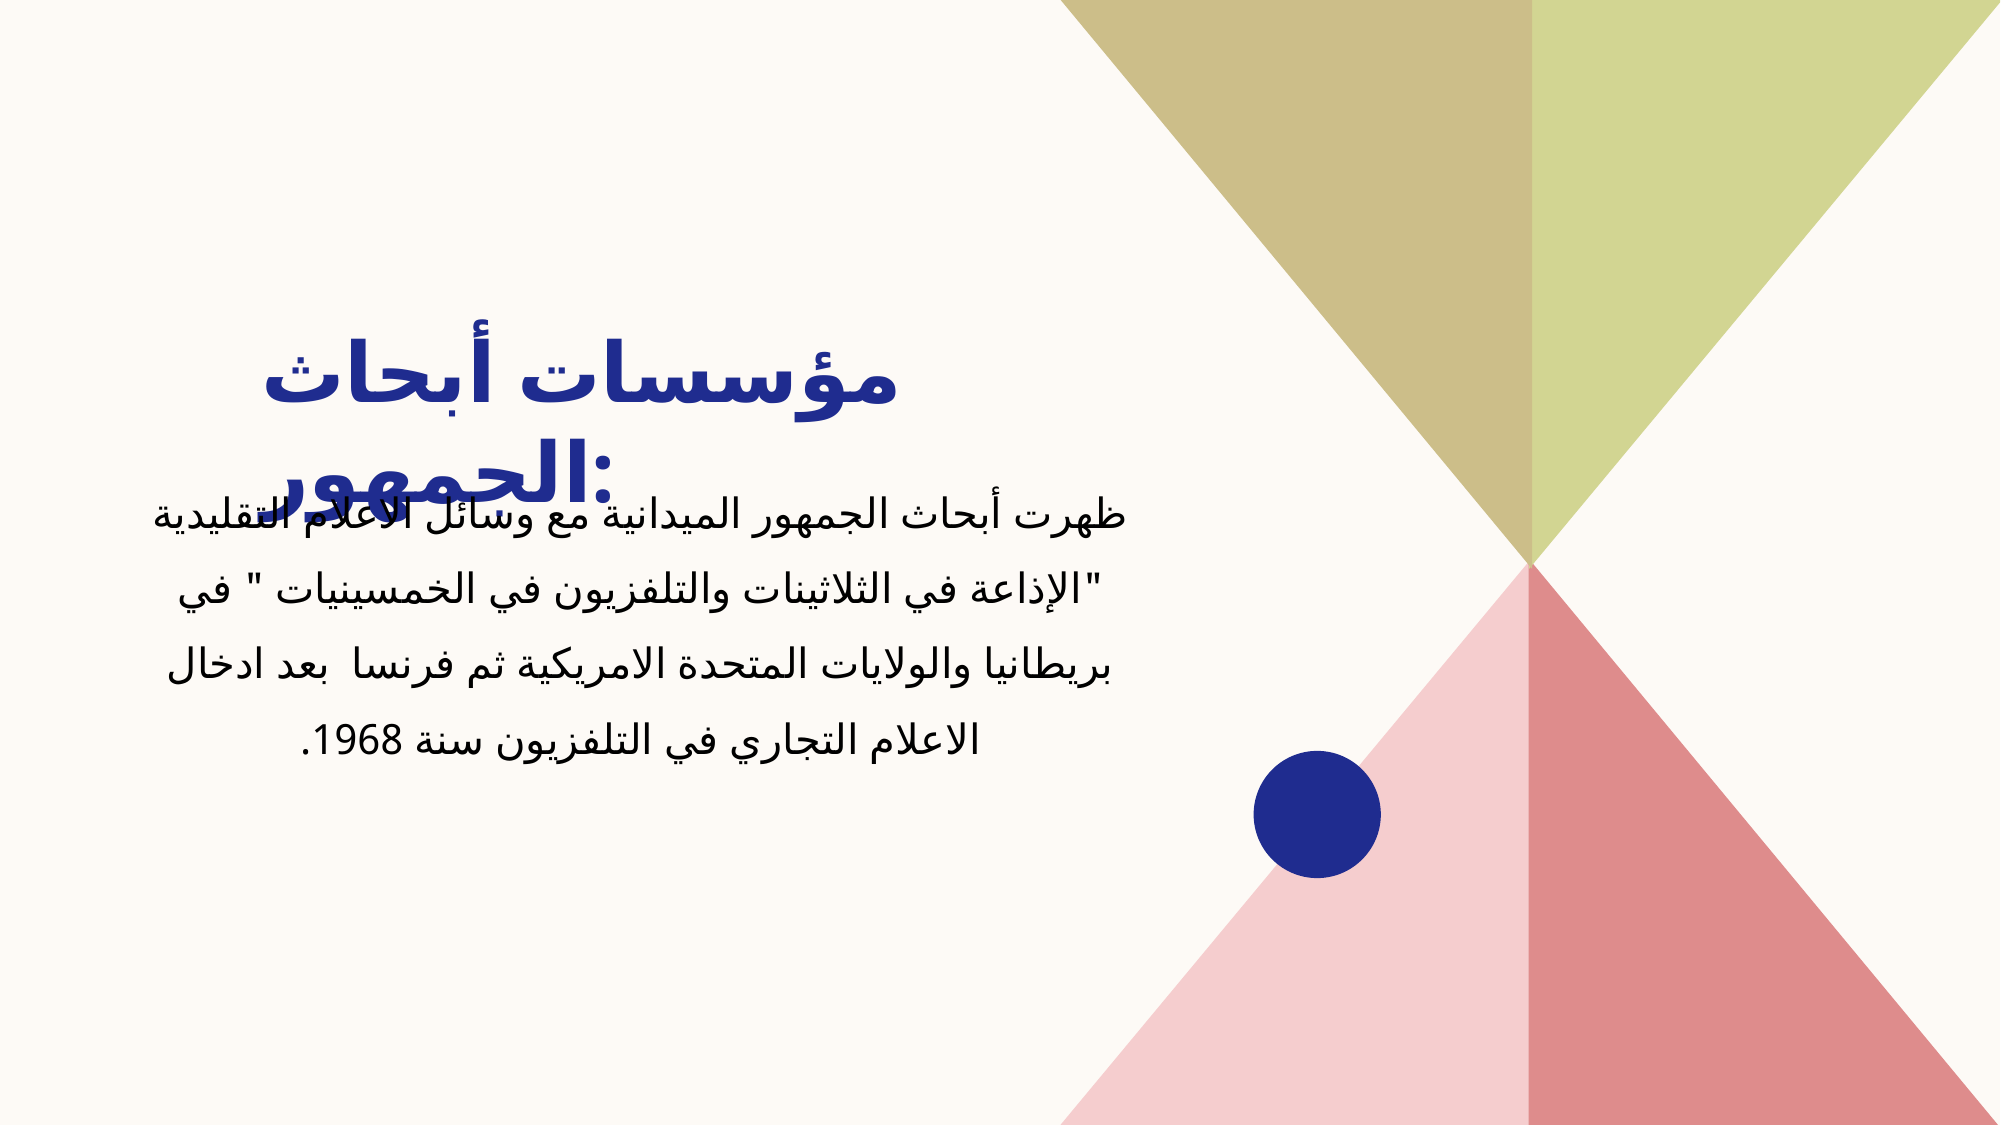

# مؤسسات أبحاث الجمهور:
ظهرت أبحاث الجمهور الميدانية مع وسائل الاعلام التقليدية "الإذاعة في الثلاثينات والتلفزيون في الخمسينيات " في بريطانيا والولايات المتحدة الامريكية ثم فرنسا بعد ادخال الاعلام التجاري في التلفزيون سنة 1968.